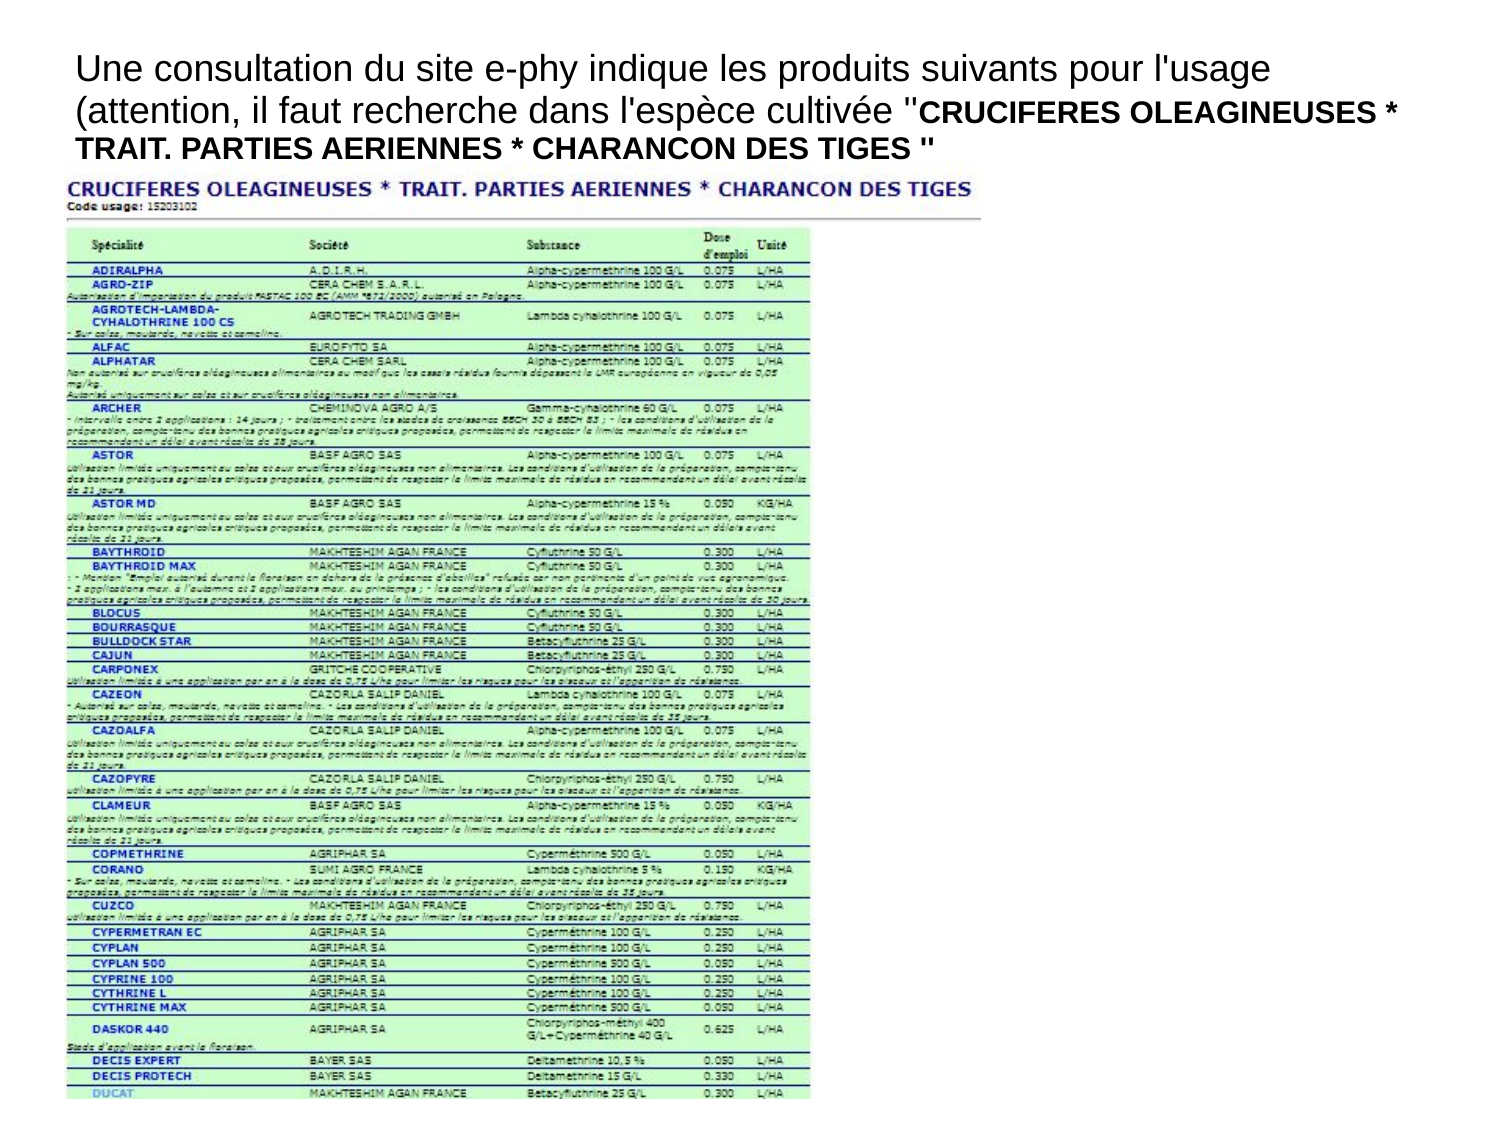

# Une consultation du site e-phy indique les produits suivants pour l'usage (attention, il faut recherche dans l'espèce cultivée ''CRUCIFERES OLEAGINEUSES * TRAIT. PARTIES AERIENNES * CHARANCON DES TIGES ''